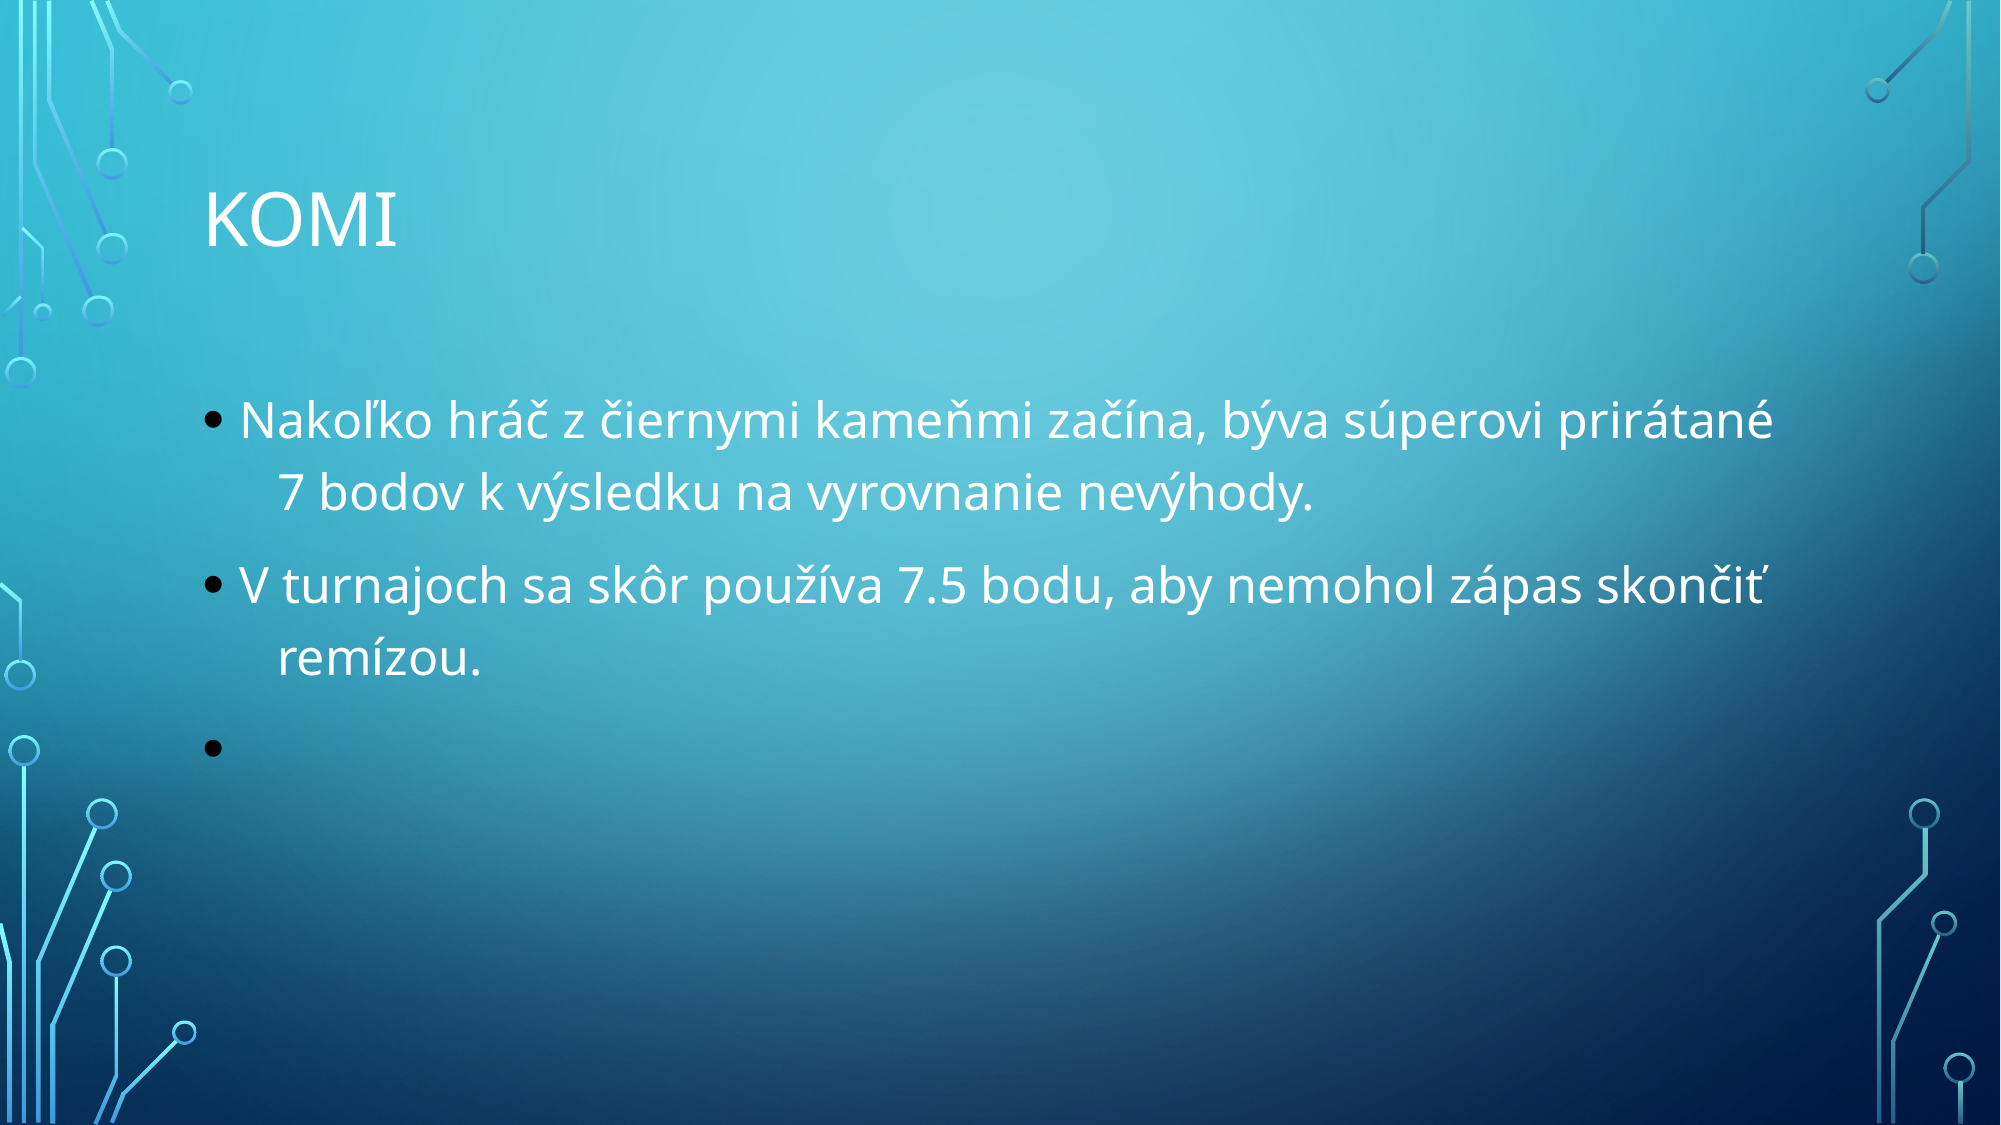

# Komi
Nakoľko hráč z čiernymi kameňmi začína, býva súperovi prirátané 7 bodov k výsledku na vyrovnanie nevýhody.
V turnajoch sa skôr používa 7.5 bodu, aby nemohol zápas skončiť remízou.